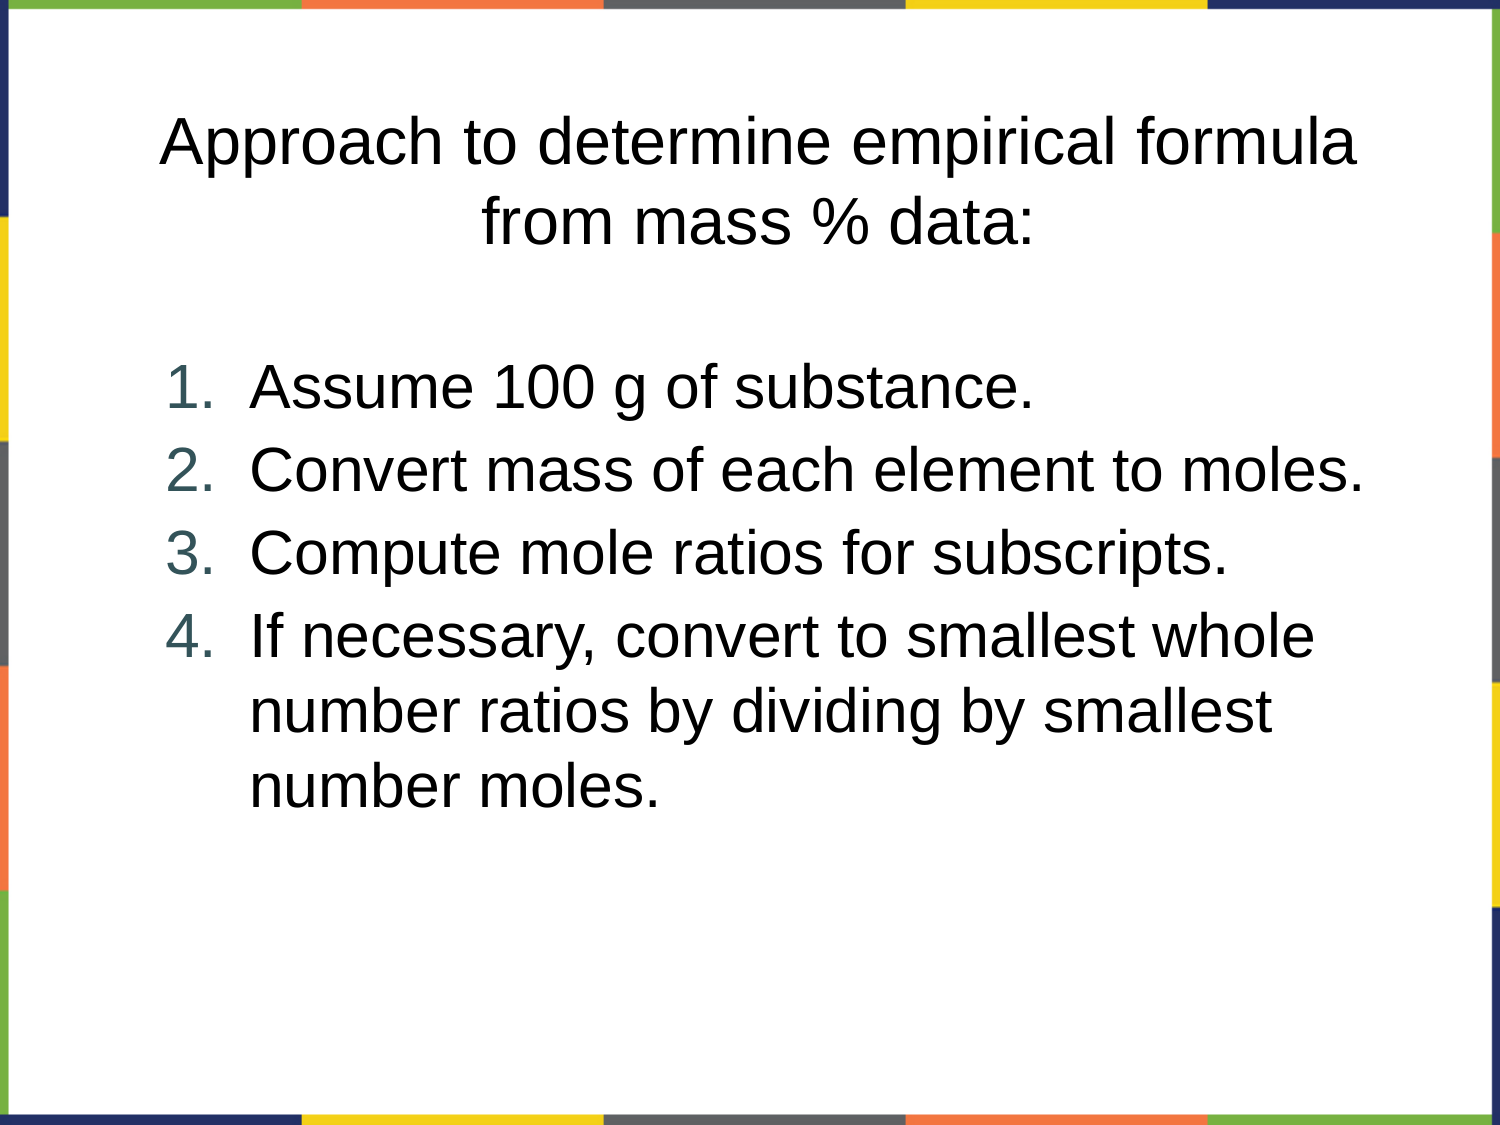

# Approach to determine empirical formula from mass % data:
Assume 100 g of substance.
Convert mass of each element to moles.
Compute mole ratios for subscripts.
If necessary, convert to smallest whole number ratios by dividing by smallest number moles.